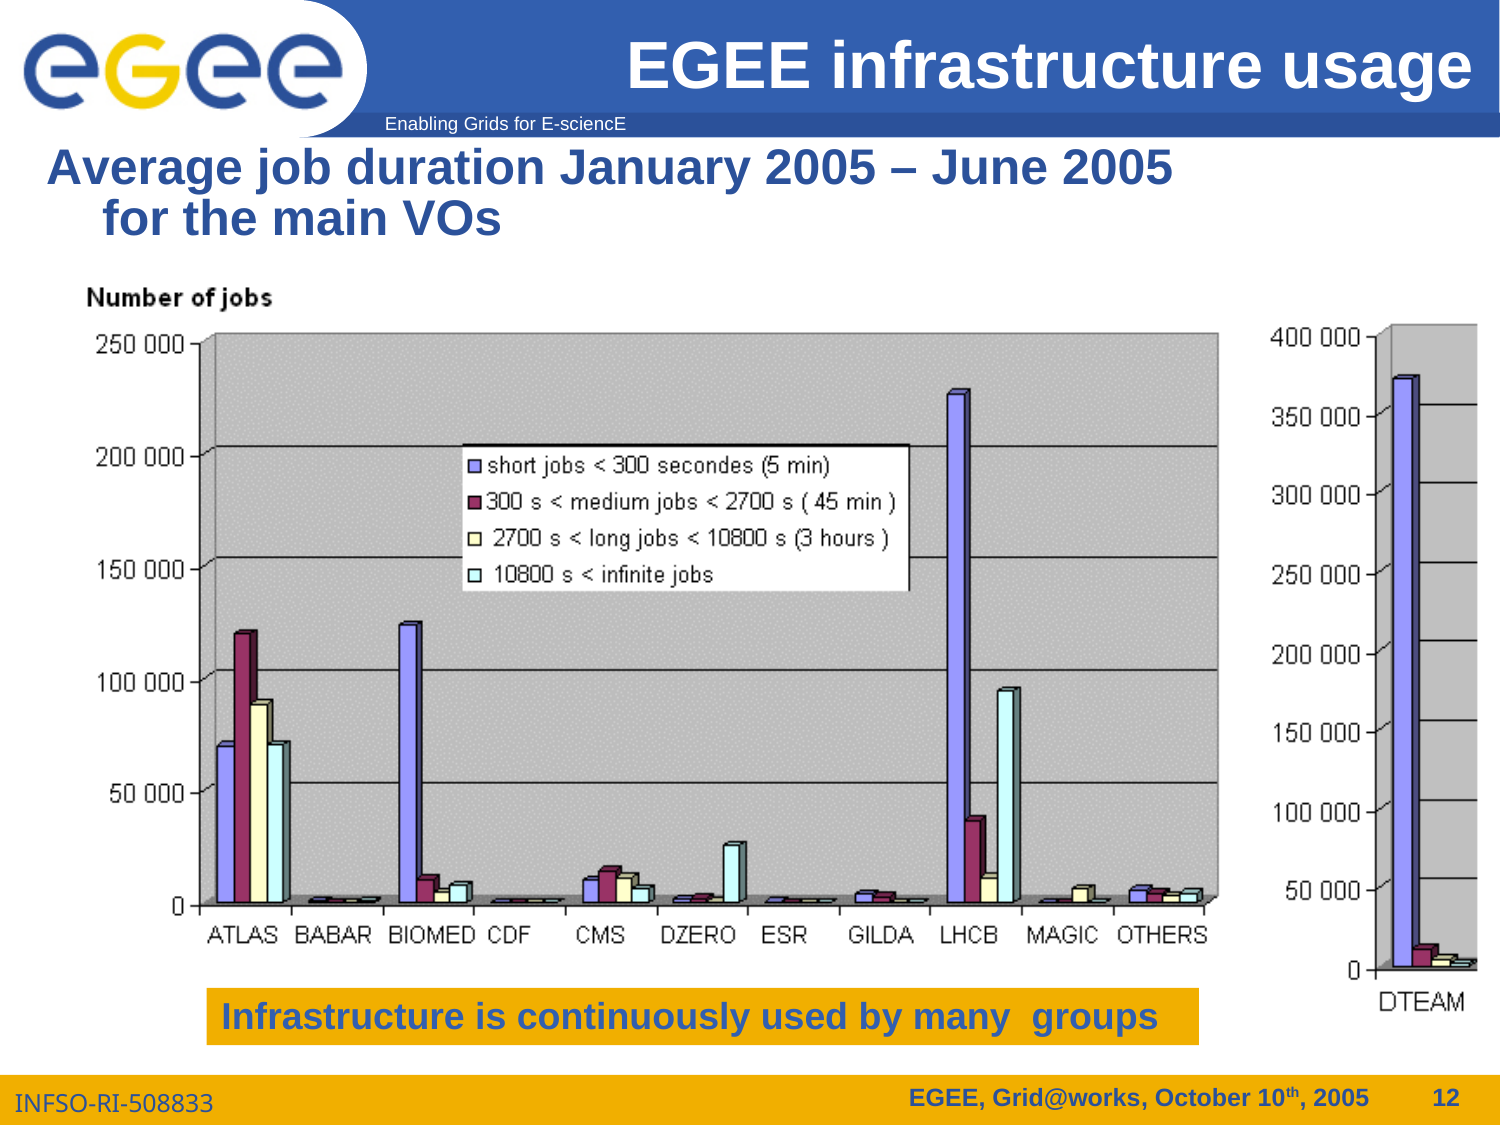

# EGEE infrastructure usage
Average job duration January 2005 – June 2005
for the main VOs
Infrastructure is continuously used by many groups
MIE 2005 Healthgrid workshop, Geneva, August 2005
12